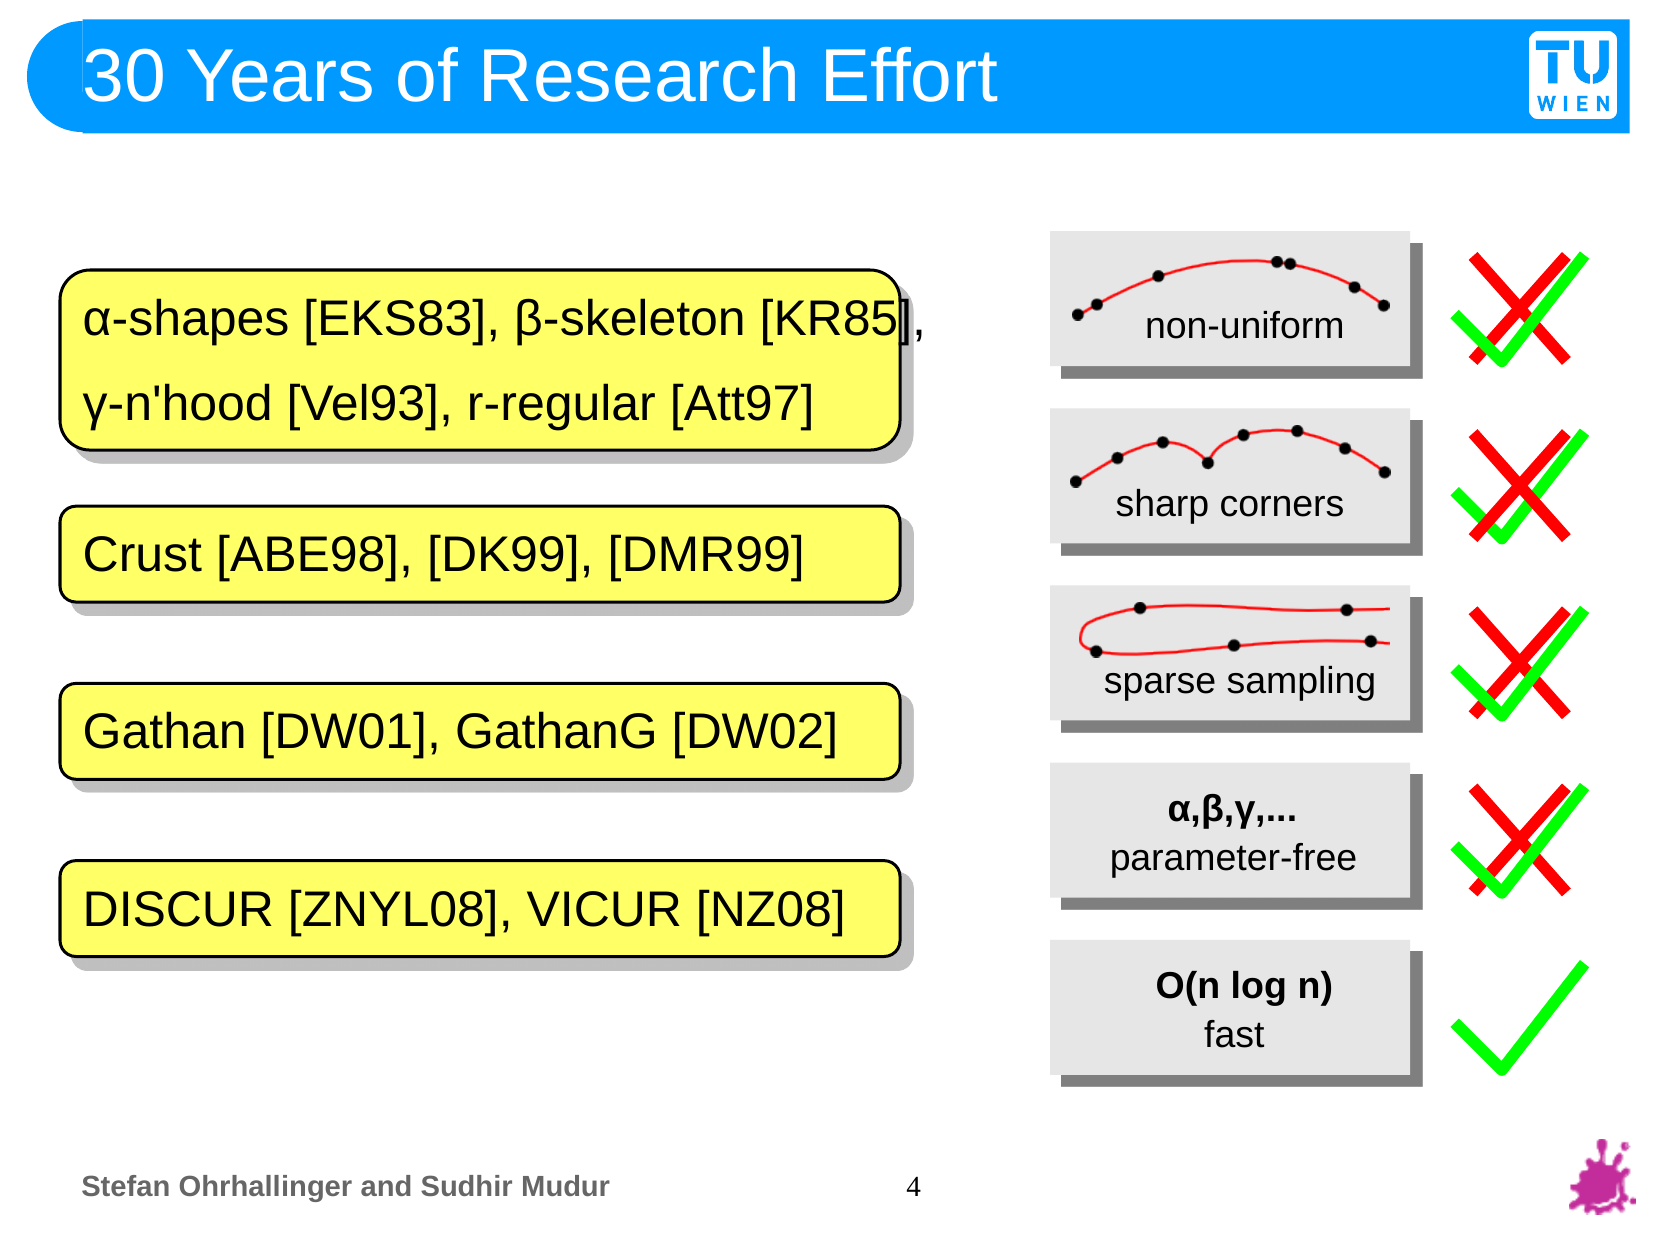

# 30 Years of Research Effort
α-shapes [EKS83], β-skeleton [KR85],
γ-n'hood [Vel93], r-regular [Att97]
non-uniform
sharp corners
Crust [ABE98], [DK99], [DMR99]
sparse sampling
Gathan [DW01], GathanG [DW02]
α,β,γ,...
parameter-free
DISCUR [ZNYL08], VICUR [NZ08]
O(n log n)
fast
4